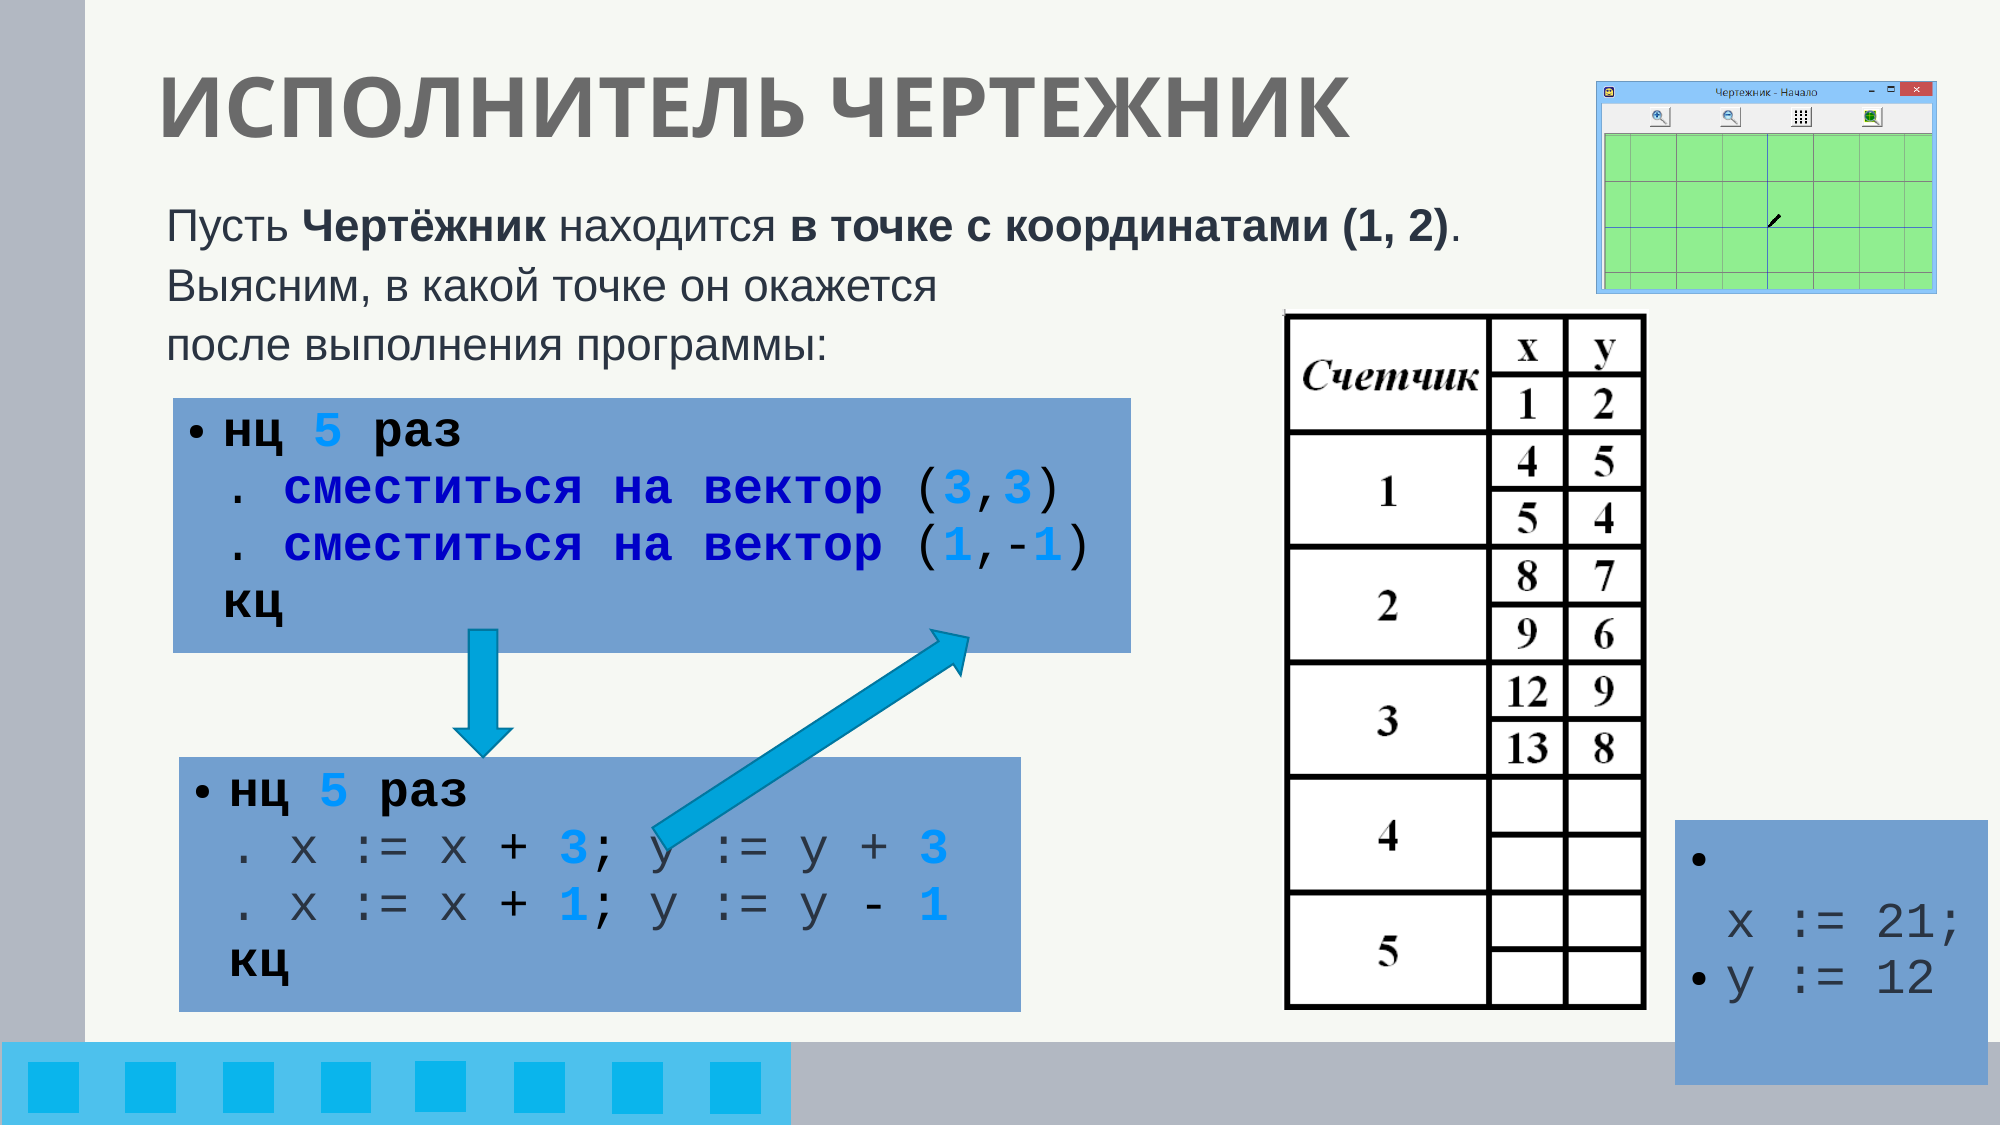

# ИСПОЛНИТЕЛЬ ЧЕРТЕЖНИК
Пусть Чертёжник находится в точке с координатами (1, 2).
Выясним, в какой точке он окажется
после выполнения программы:
| нц 5 раз . сместиться на вектор (3,3) . сместиться на вектор (1,-1) кц |
| --- |
| нц 5 раз . x := x + 3; y := y + 3 . x := x + 1; y := y - 1 кц |
| --- |
| x := 21; y := 12 |
| --- |